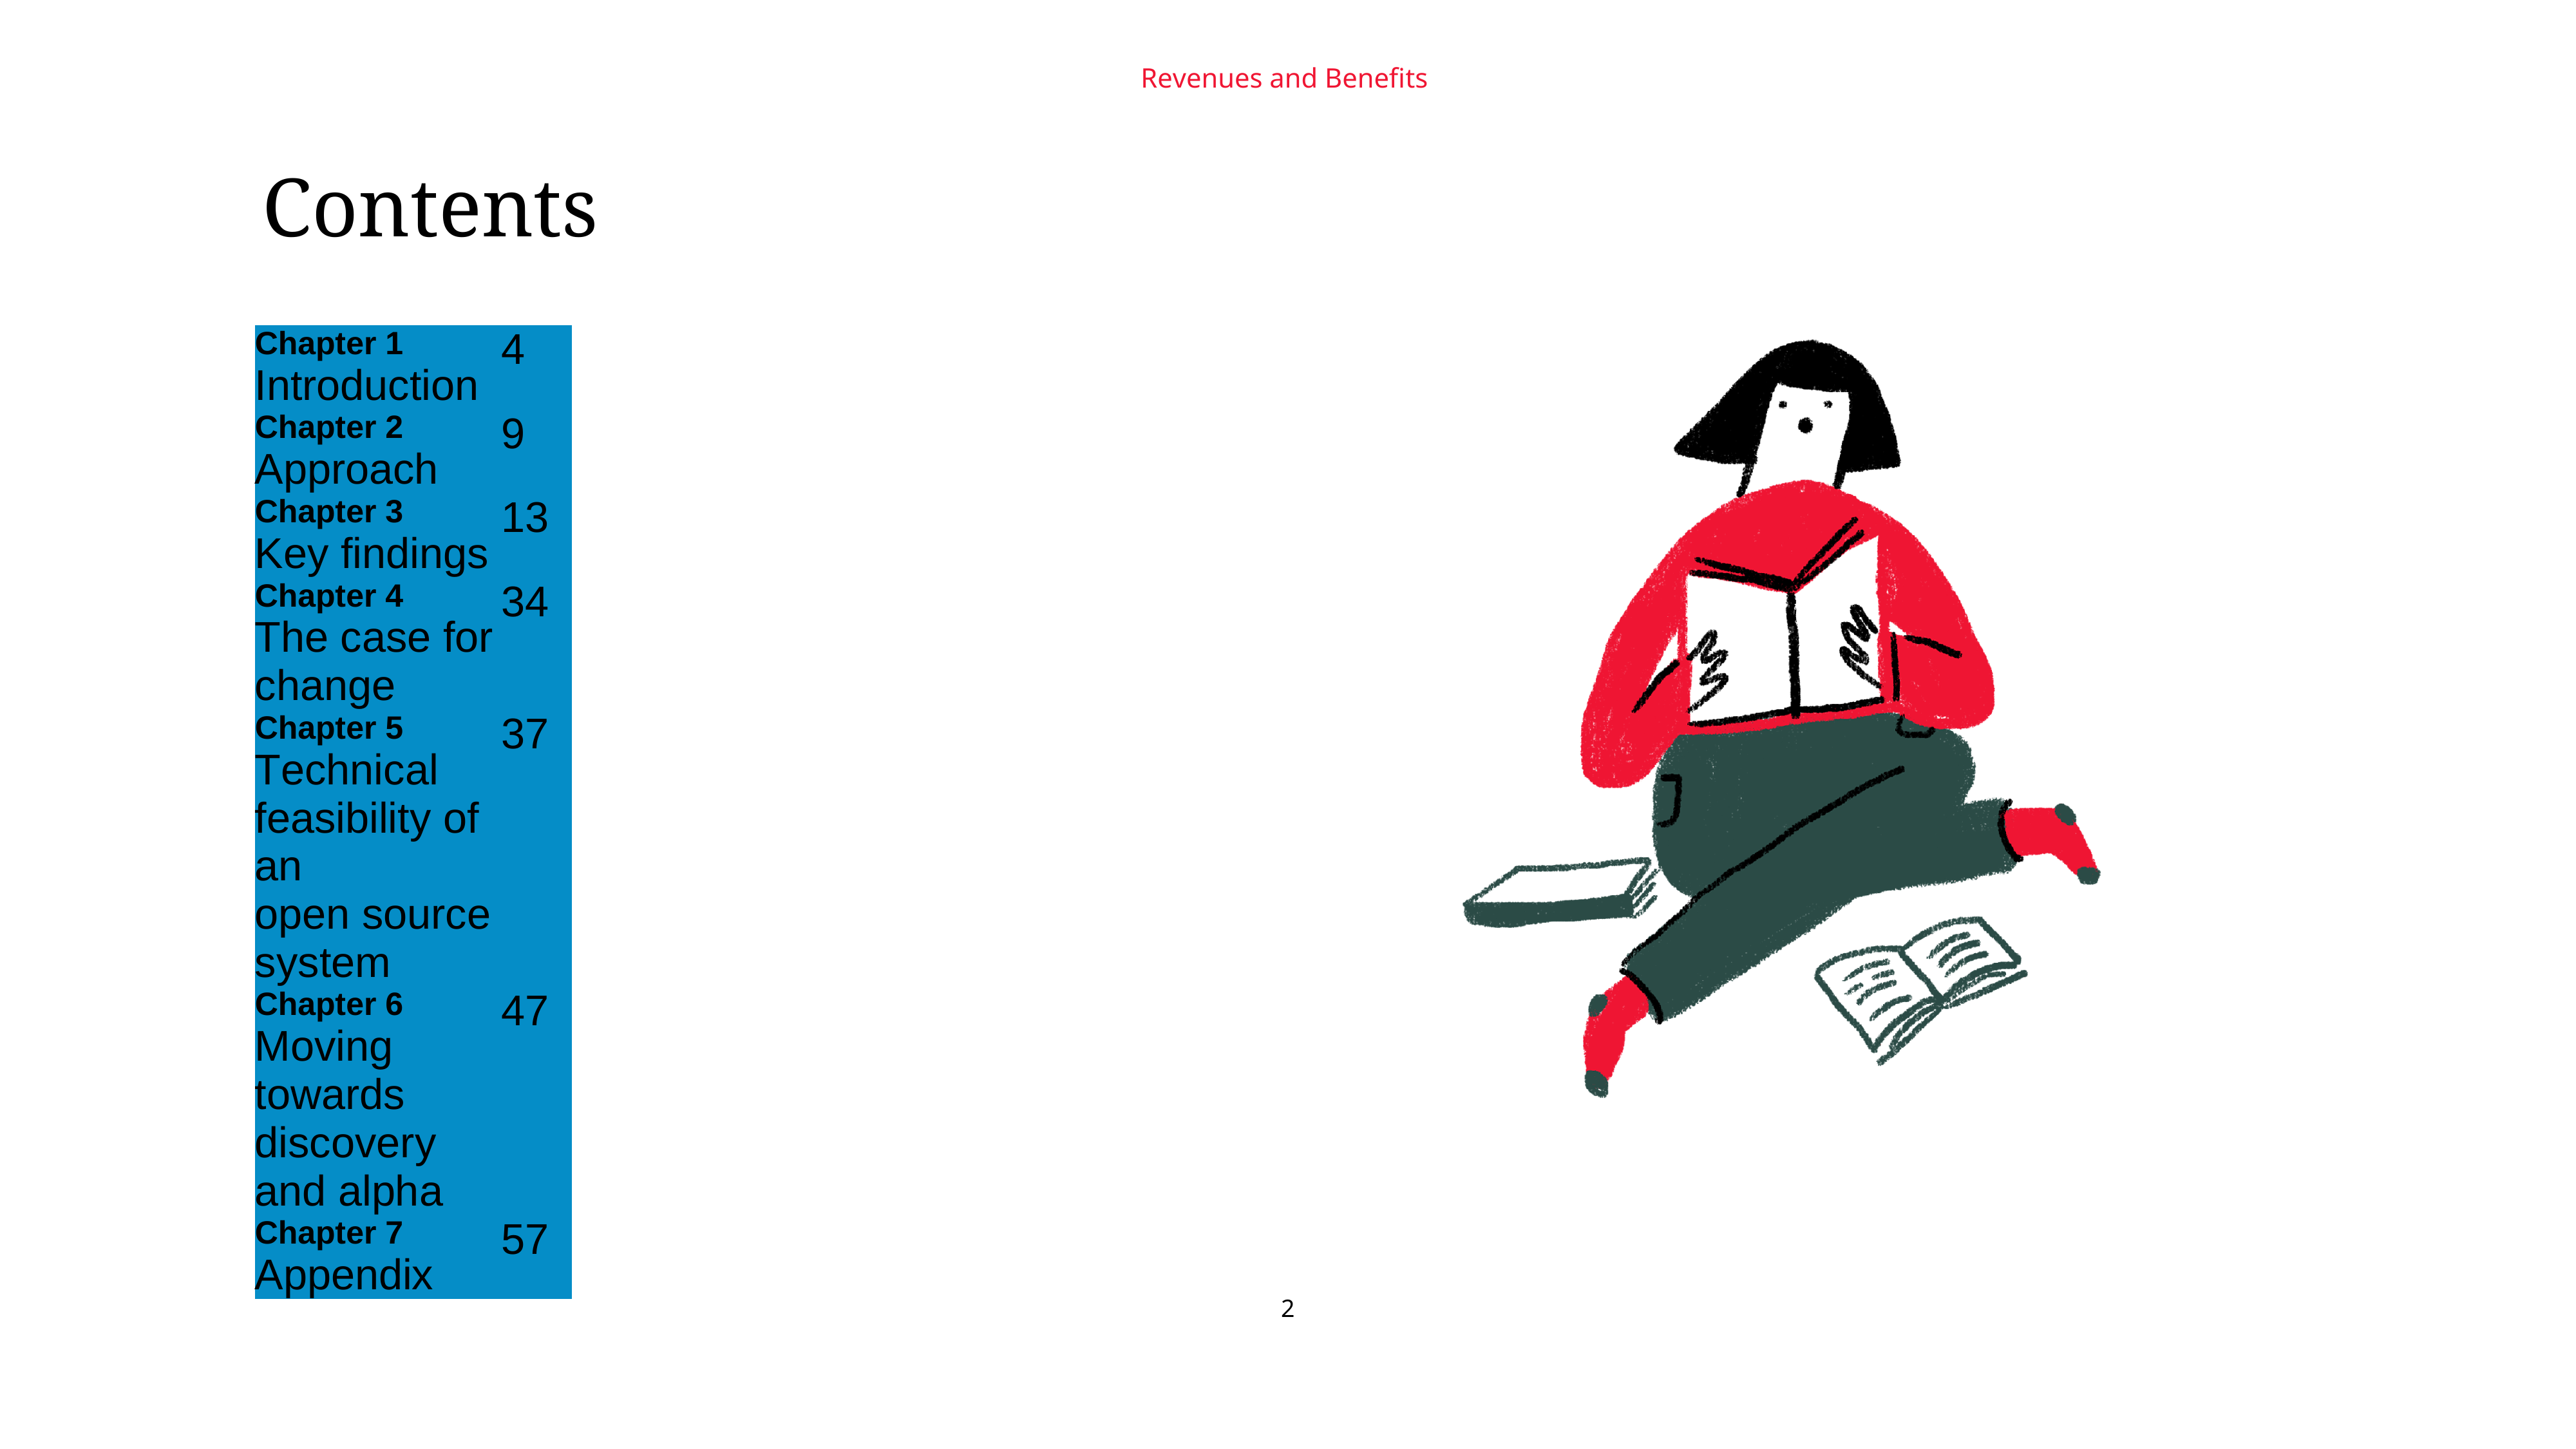

Contents
| Chapter 1 Introduction | 4 |
| --- | --- |
| Chapter 2 Approach | 9 |
| Chapter 3 Key findings | 13 |
| Chapter 4 The case for change | 34 |
| Chapter 5 Technical feasibility of an open source system | 37 |
| Chapter 6 Moving towards discovery and alpha | 47 |
| Chapter 7 Appendix | 57 |